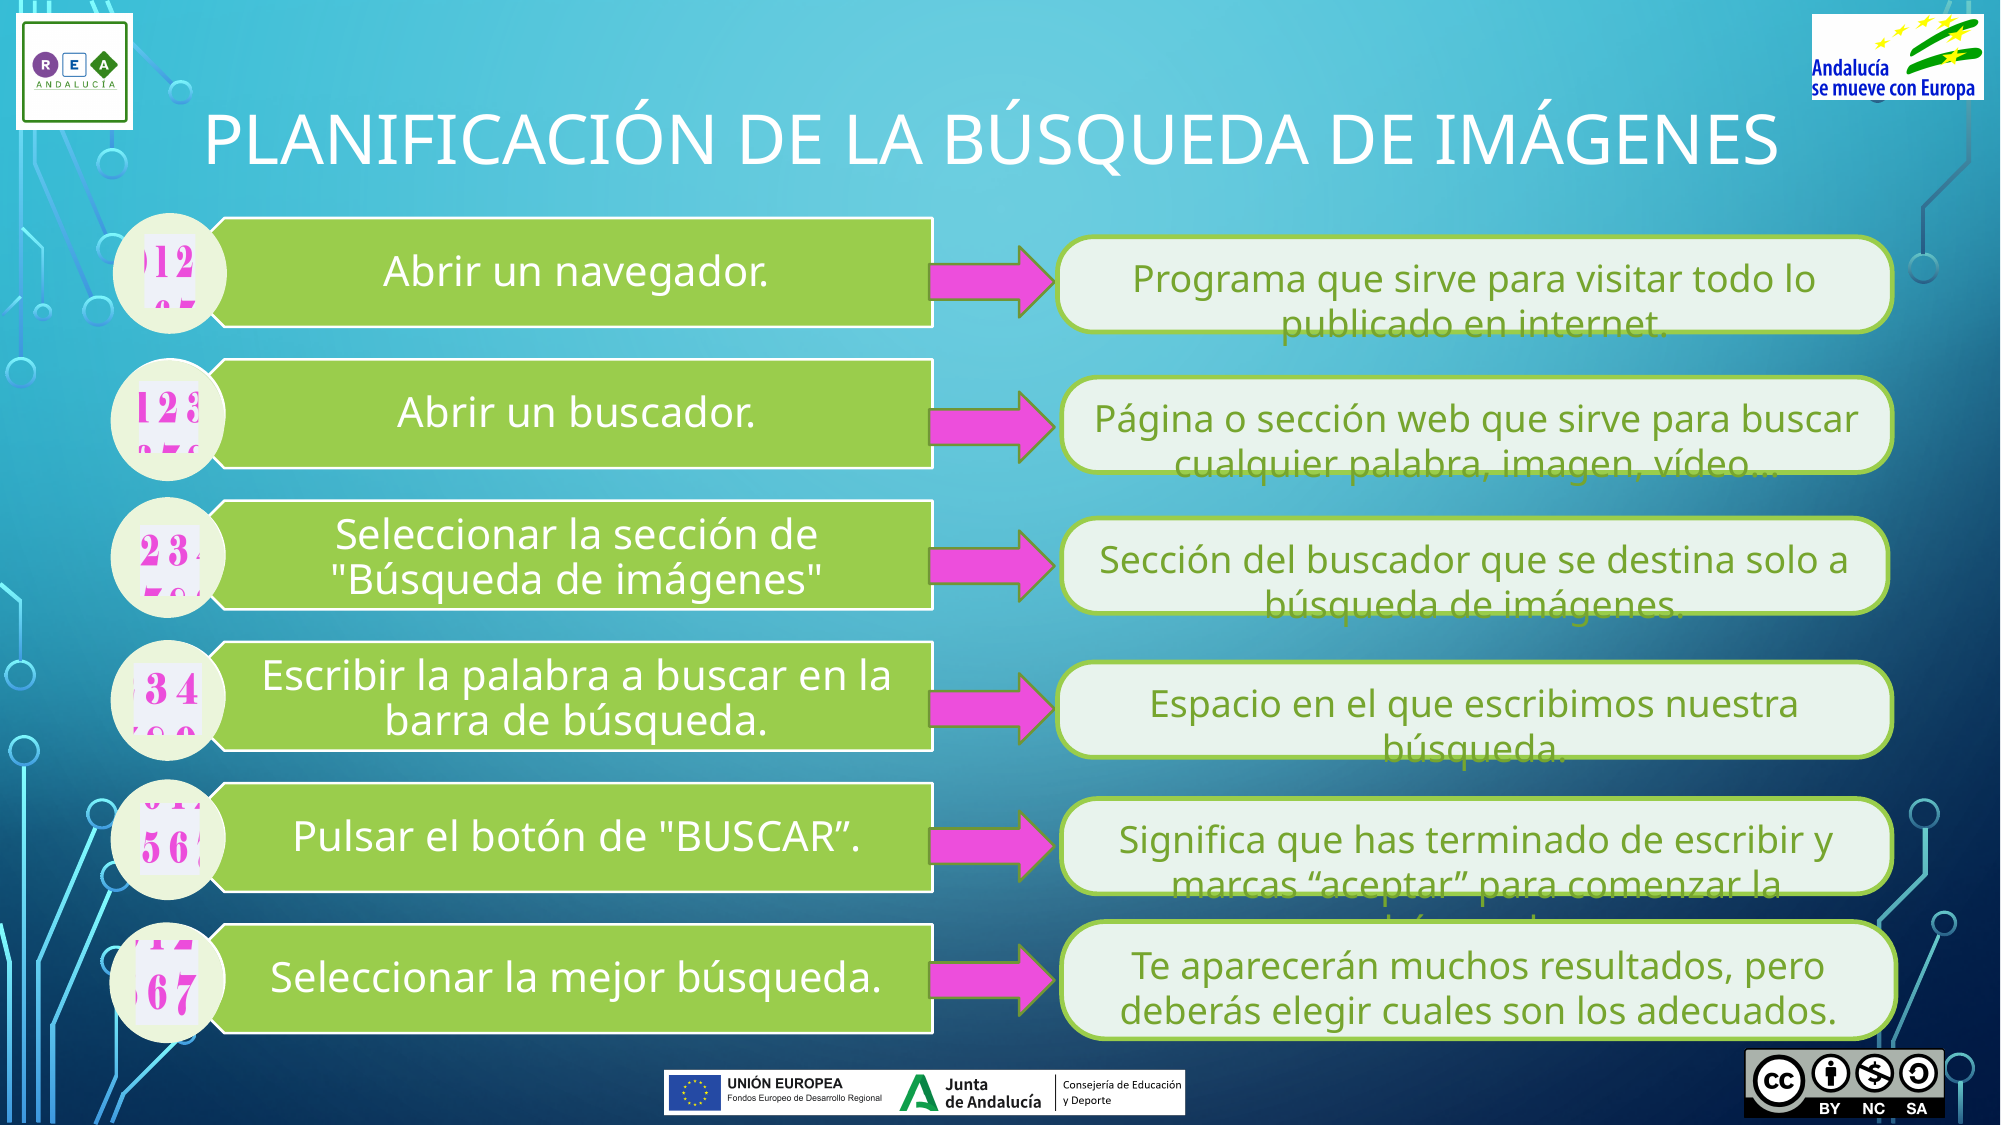

# Planificación de la búsqueda de imágenes
Abrir un navegador.
Abrir un buscador.
Seleccionar la sección de "Búsqueda de imágenes"
Escribir la palabra a buscar en la barra de búsqueda.
Pulsar el botón de "BUSCAR”.
Seleccionar la mejor búsqueda.
Programa que sirve para visitar todo lo publicado en internet.
Página o sección web que sirve para buscar cualquier palabra, imagen, vídeo...
Sección del buscador que se destina solo a búsqueda de imágenes.
Espacio en el que escribimos nuestra búsqueda.
Significa que has terminado de escribir y marcas “aceptar” para comenzar la búsqueda.
Te aparecerán muchos resultados, pero deberás elegir cuales son los adecuados.